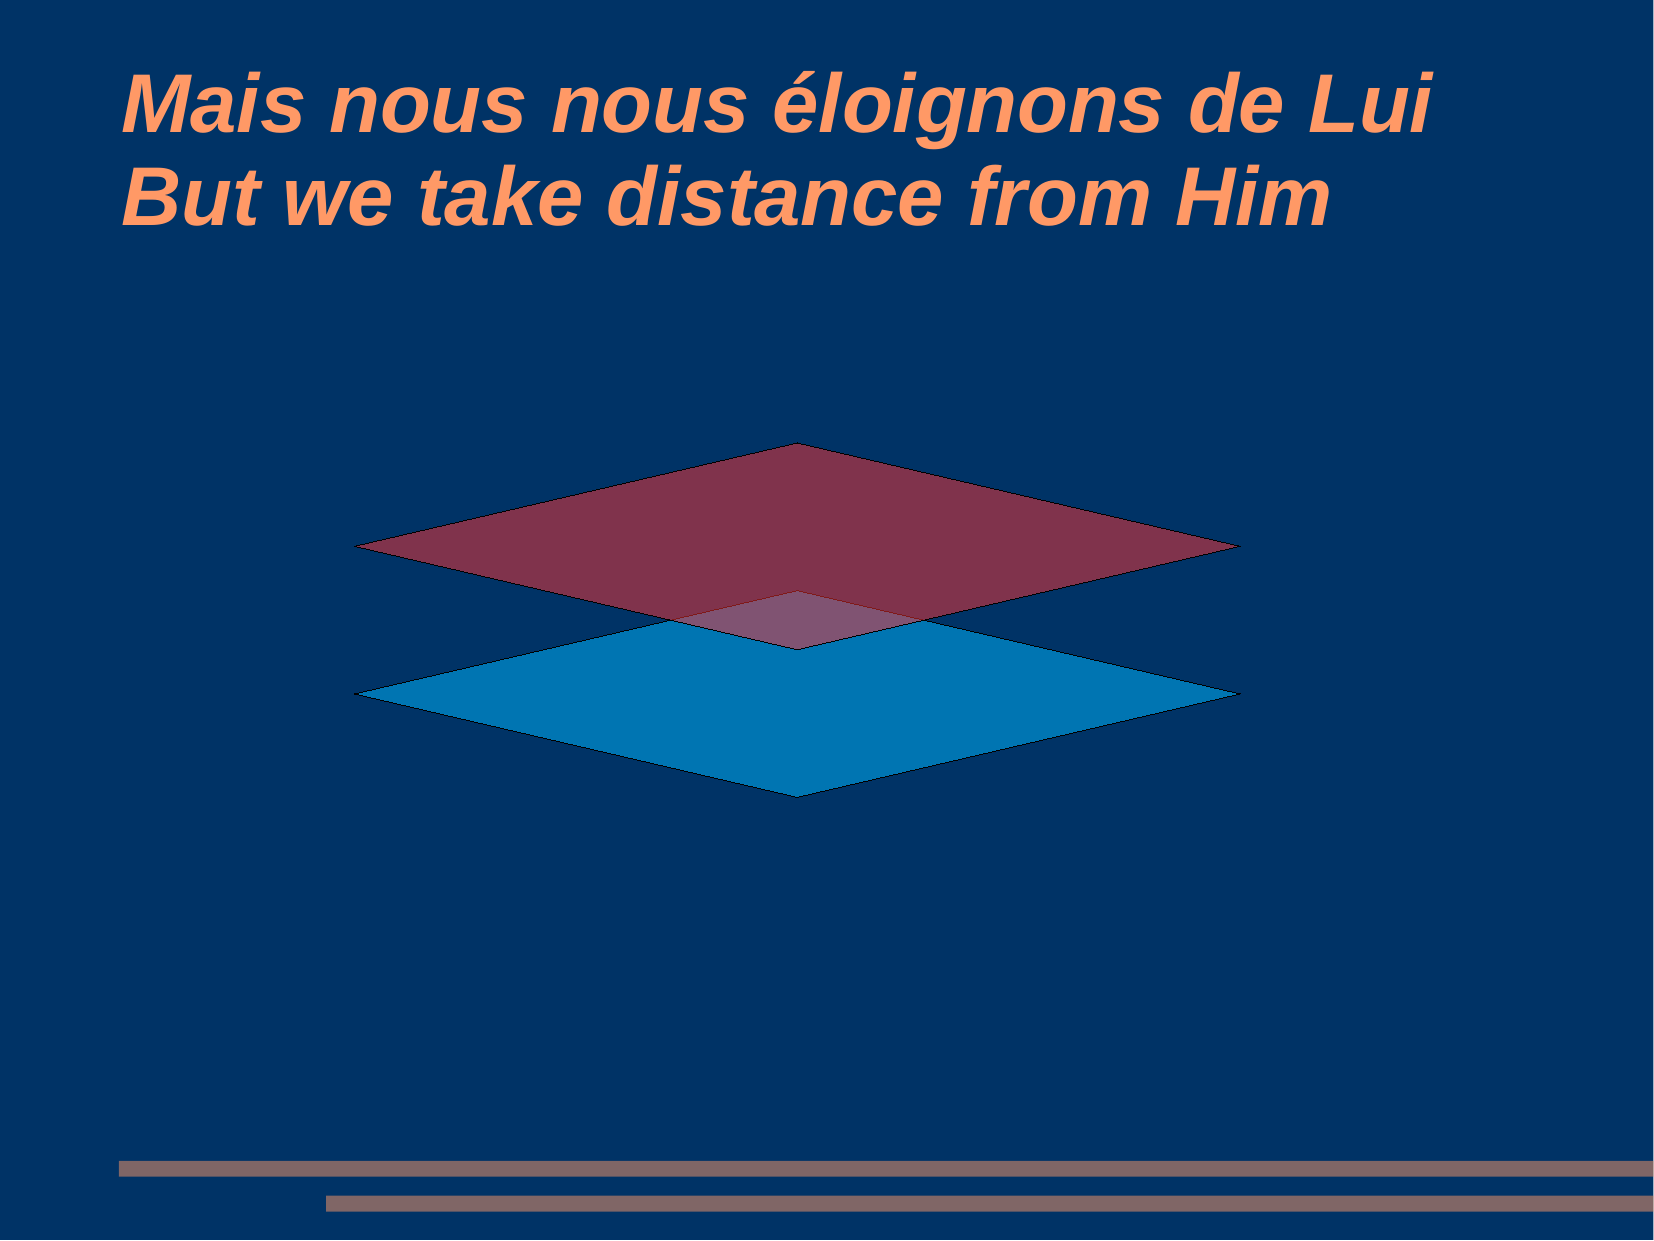

# Mais nous nous éloignons de Lui But we take distance from Him